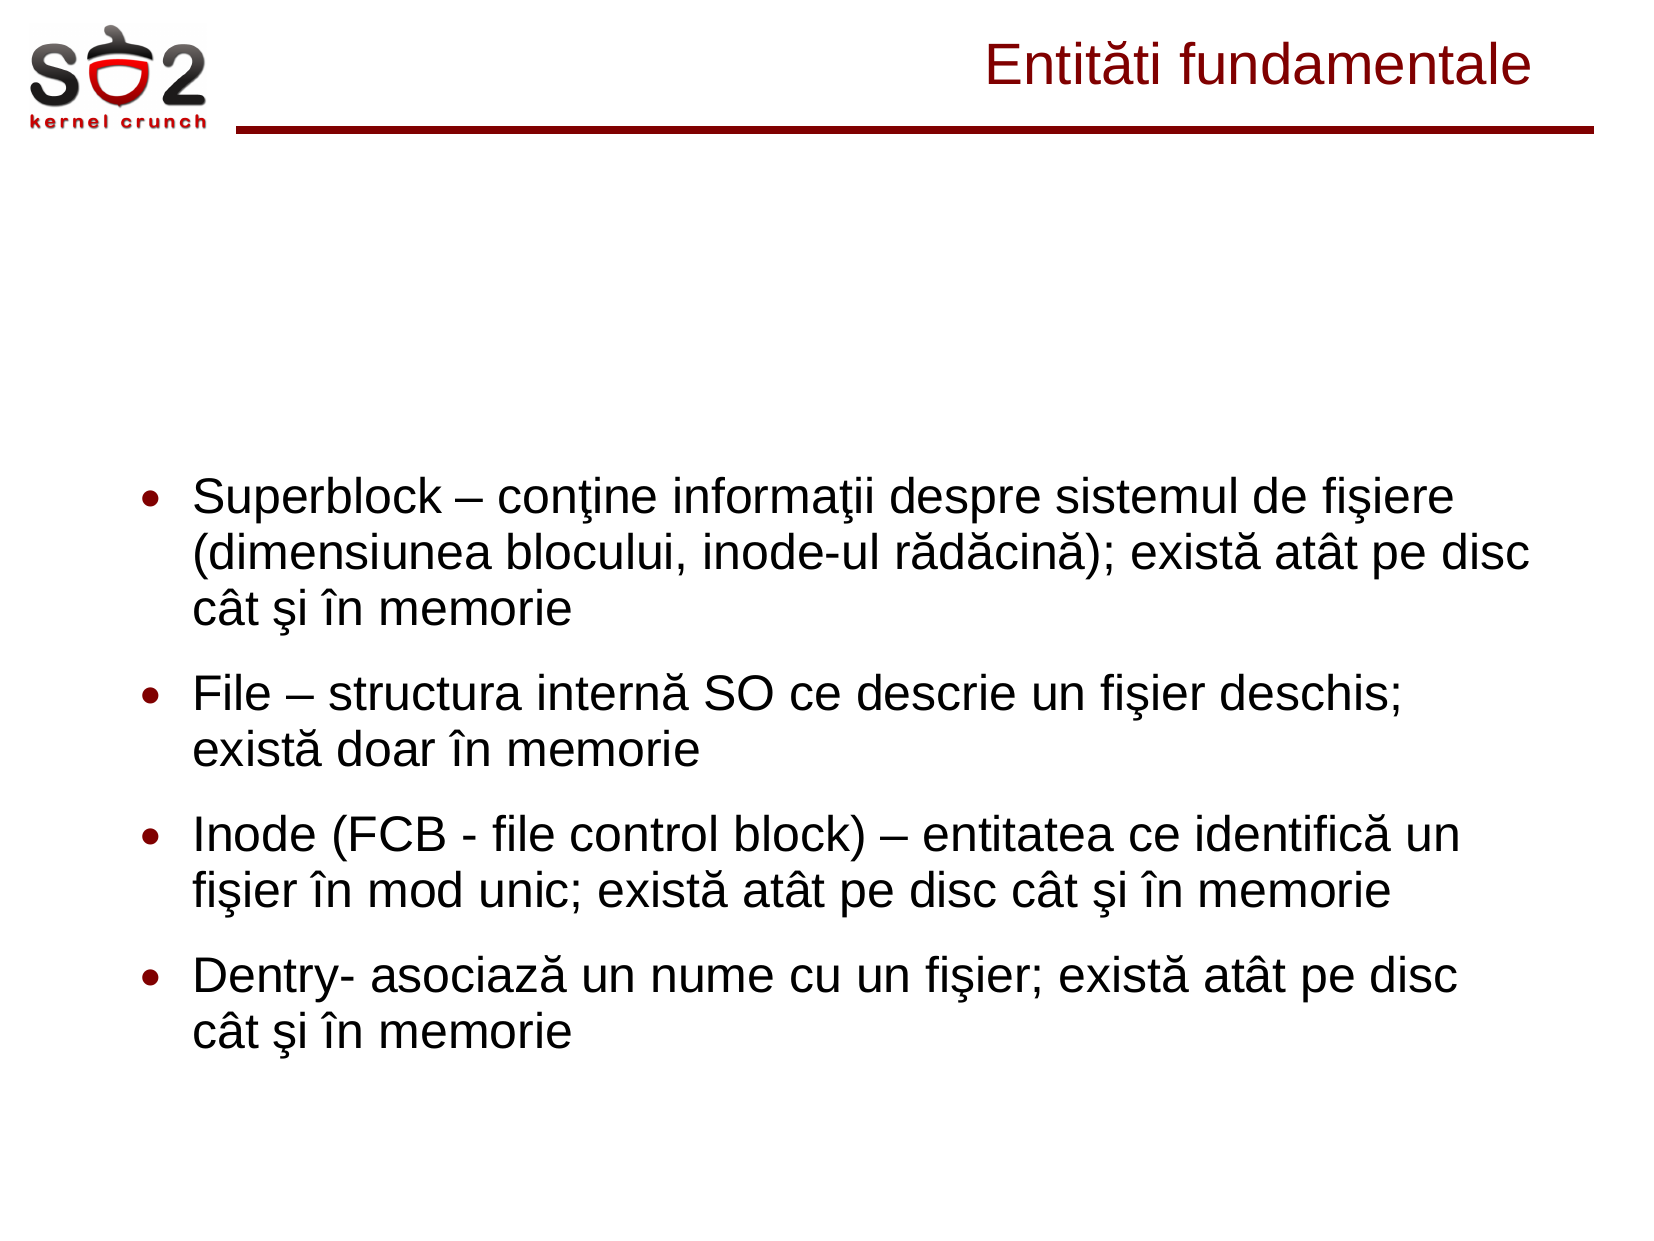

# Entităti fundamentale
Superblock – conţine informaţii despre sistemul de fişiere (dimensiunea blocului, inode-ul rădăcină); există atât pe disc cât şi în memorie
File – structura internă SO ce descrie un fişier deschis; există doar în memorie
Inode (FCB - file control block) – entitatea ce identifică un fişier în mod unic; există atât pe disc cât şi în memorie
Dentry- asociază un nume cu un fişier; există atât pe disc cât şi în memorie